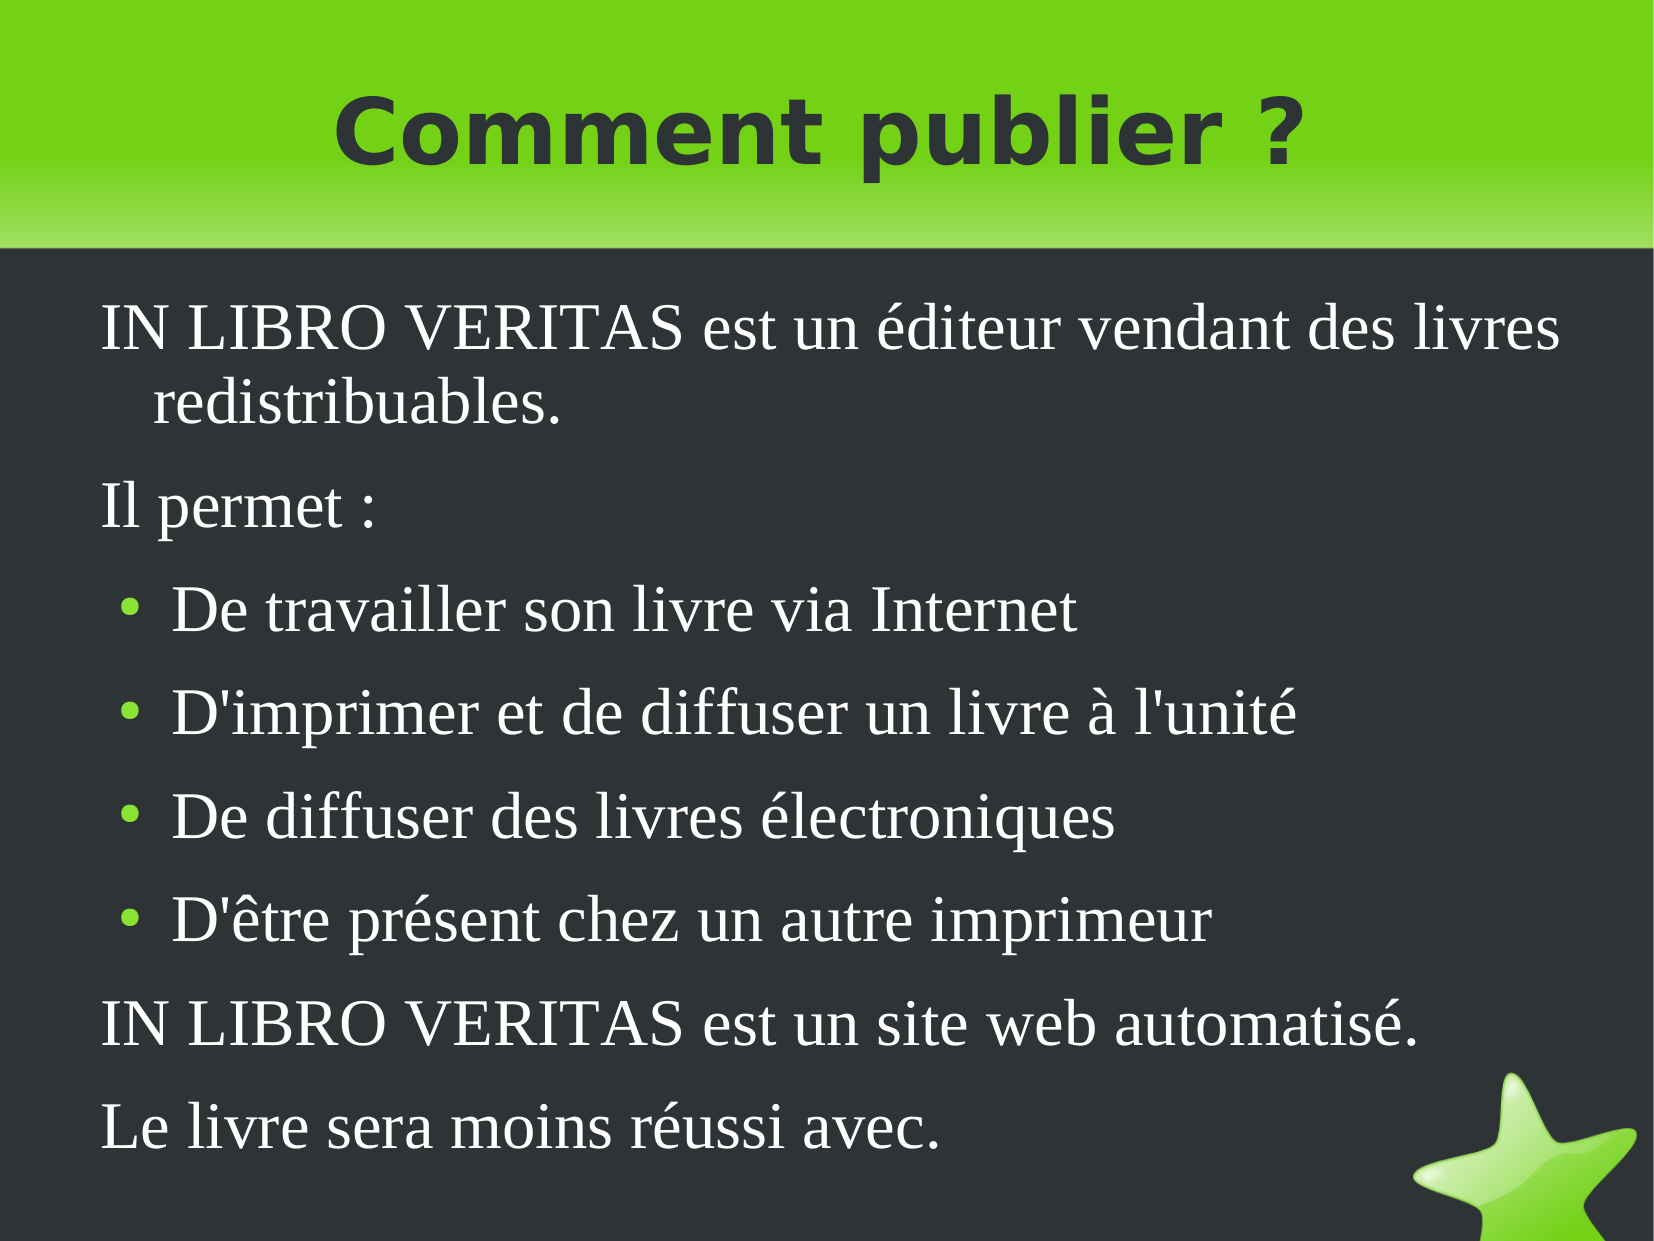

# Comment publier ?
IN LIBRO VERITAS est un éditeur vendant des livres redistribuables.
Il permet :
De travailler son livre via Internet
D'imprimer et de diffuser un livre à l'unité
De diffuser des livres électroniques
D'être présent chez un autre imprimeur
IN LIBRO VERITAS est un site web automatisé.
Le livre sera moins réussi avec.